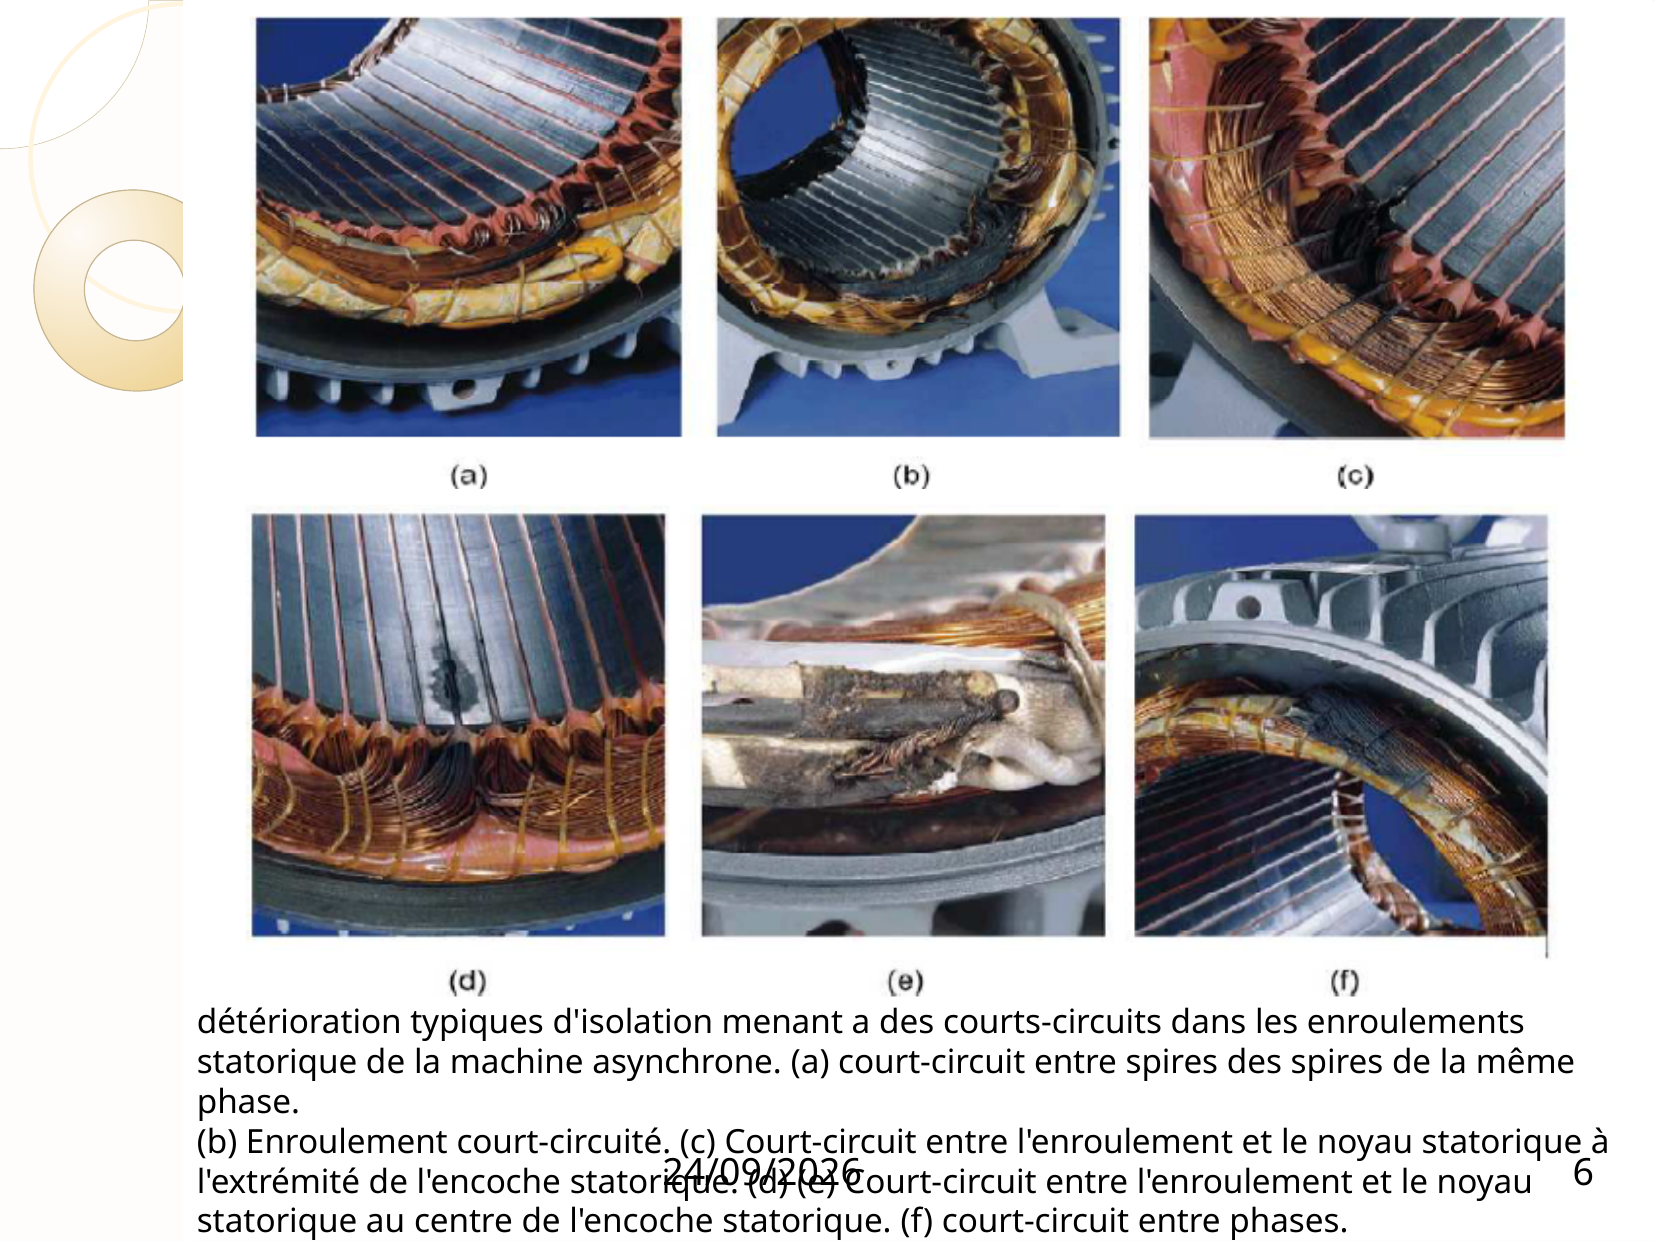

détérioration typiques d'isolation menant a des courts-circuits dans les enroulements statorique de la machine asynchrone. (a) court-circuit entre spires des spires de la même phase.
(b) Enroulement court-circuité. (c) Court-circuit entre l'enroulement et le noyau statorique à l'extrémité de l'encoche statorique. (d) (e) Court-circuit entre l'enroulement et le noyau statorique au centre de l'encoche statorique. (f) court-circuit entre phases.